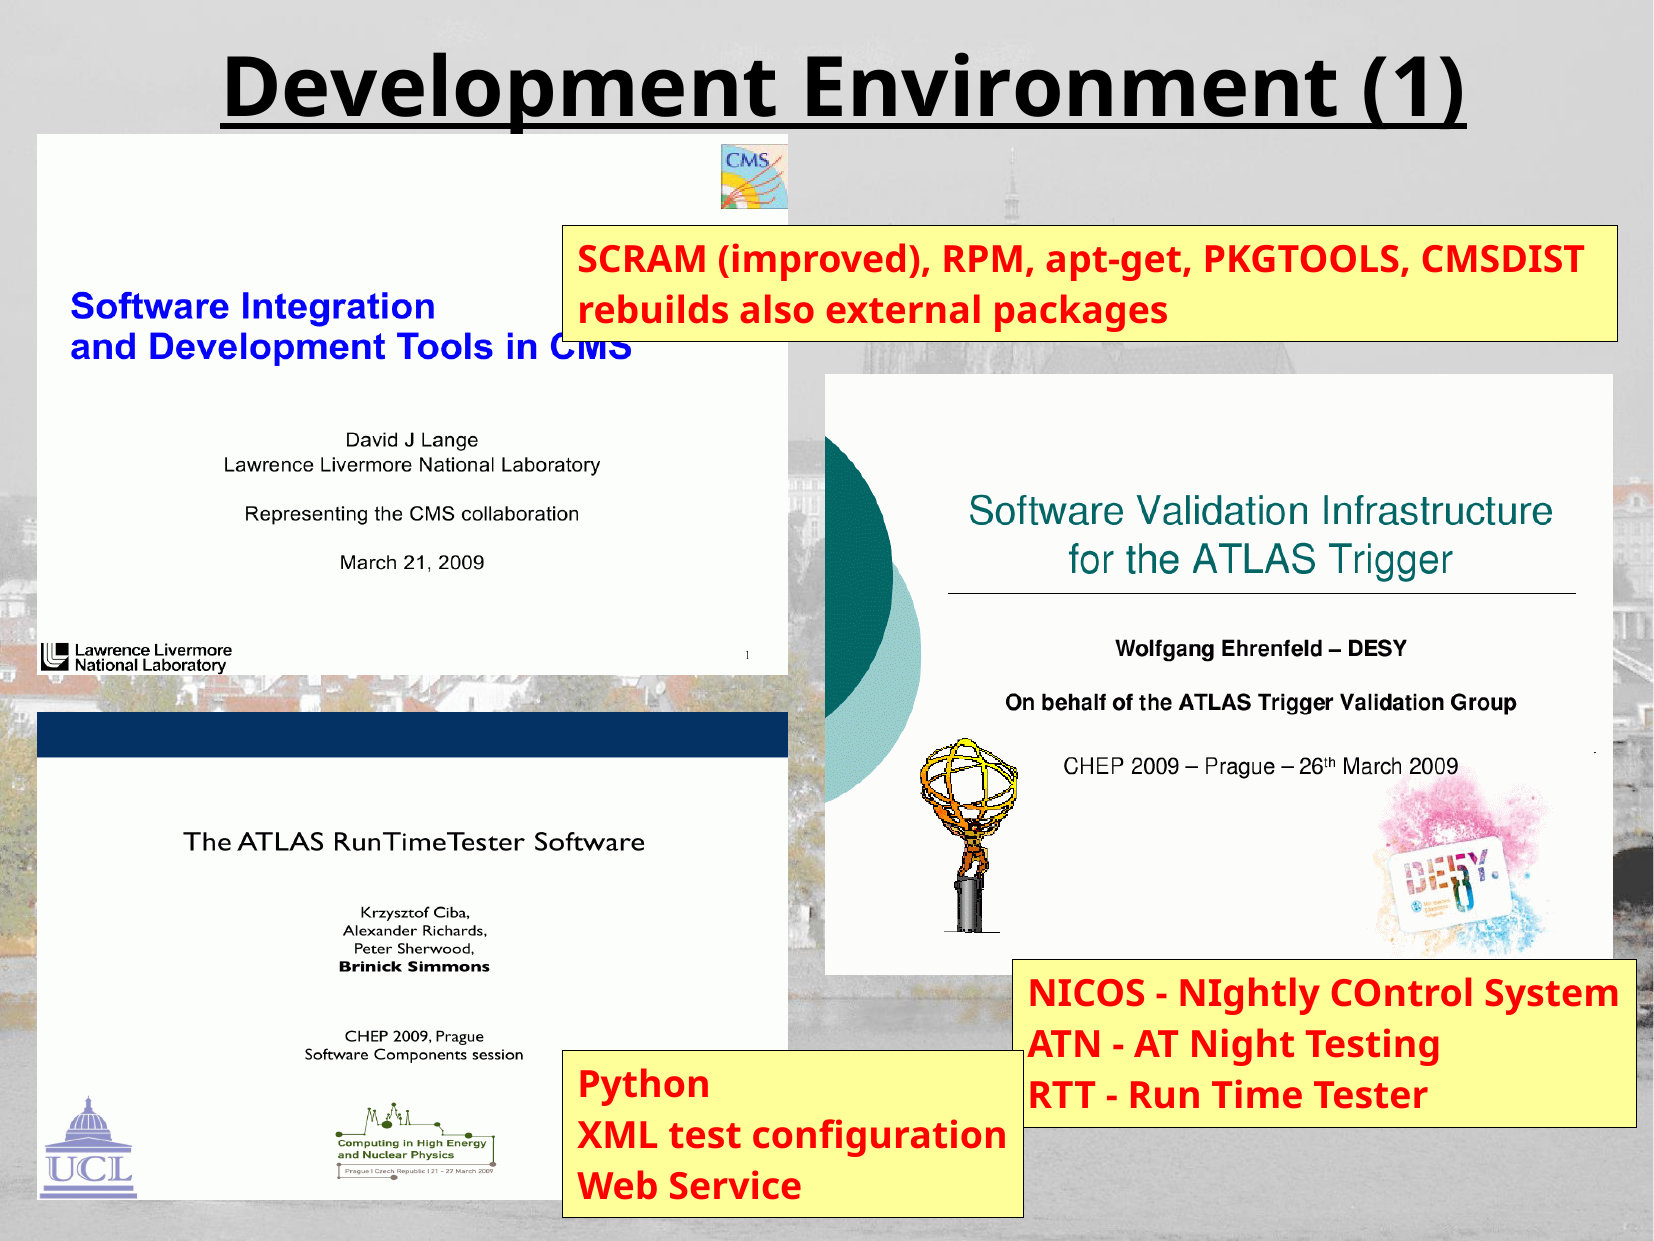

# Development Environment (1)
SCRAM (improved), RPM, apt-get, PKGTOOLS, CMSDIST
rebuilds also external packages
NICOS - NIghtly COntrol System
ATN - AT Night Testing
RTT - Run Time Tester
Python
XML test configuration
Web Service